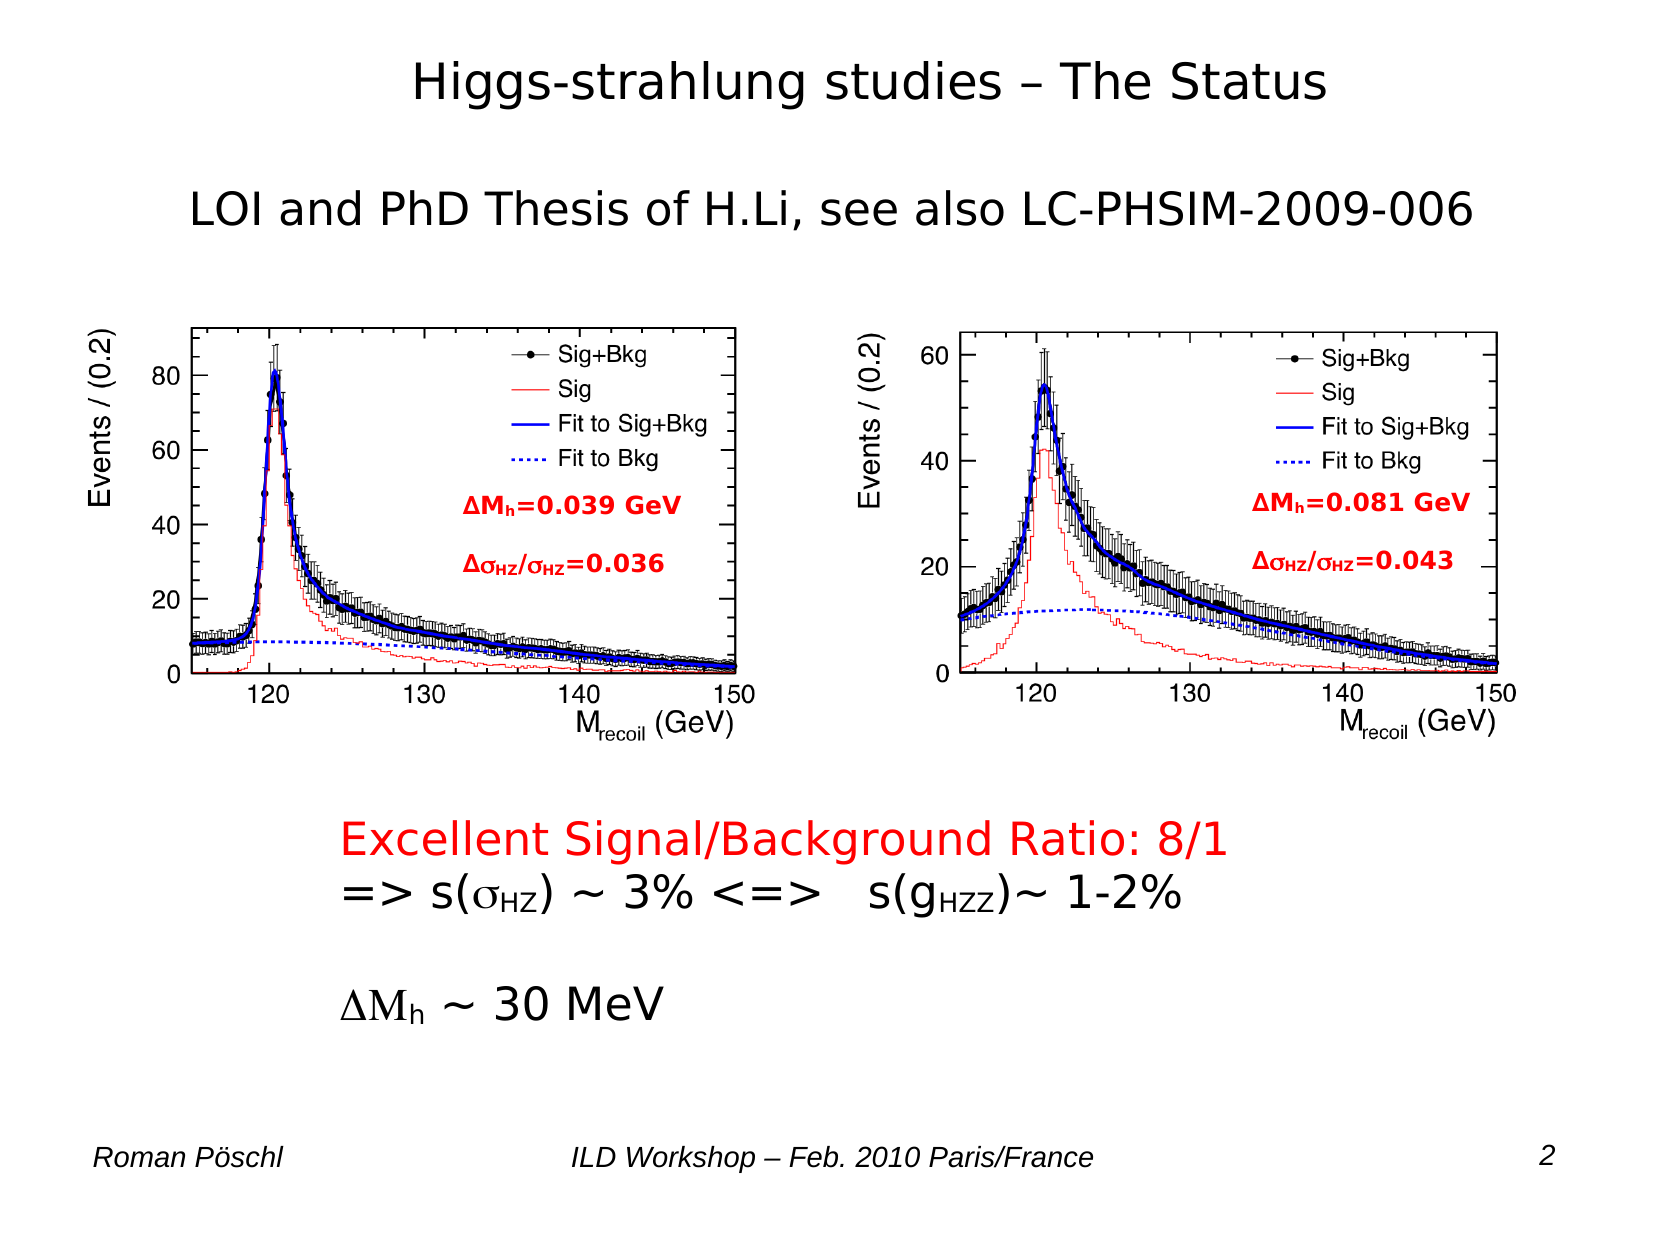

Higgs-strahlung studies – The Status
LOI and PhD Thesis of H.Li, see also LC-PHSIM-2009-006
∆Mh=0.081 GeV
∆σHZ/σHZ=0.043
∆Mh=0.039 GeV
∆σHZ/σHZ=0.036
Excellent Signal/Background Ratio: 8/1
=> s(σHZ) ~ 3% <=> s(gHZZ)~ 1-2%
ΔMh ~ 30 MeV